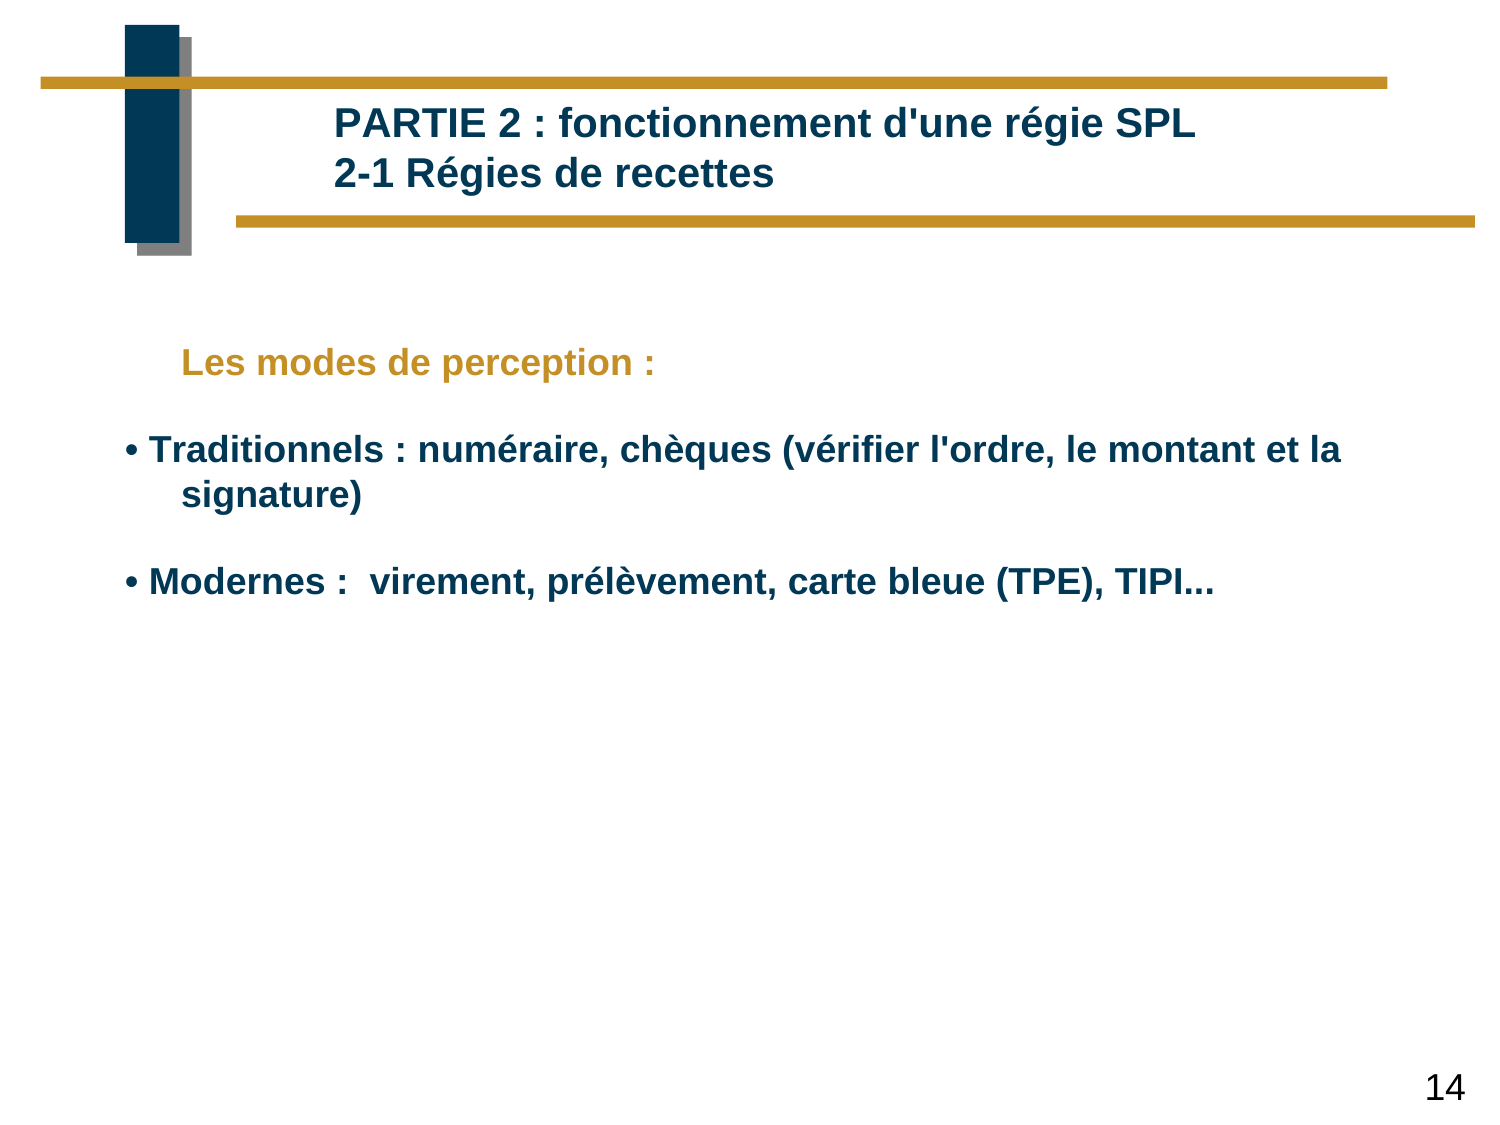

#
PARTIE 2 : fonctionnement d'une régie SPL
2-1 Régies de recettes
Les modes de perception :
• Traditionnels : numéraire, chèques (vérifier l'ordre, le montant et la signature)
• Modernes : virement, prélèvement, carte bleue (TPE), TIPI...
 14